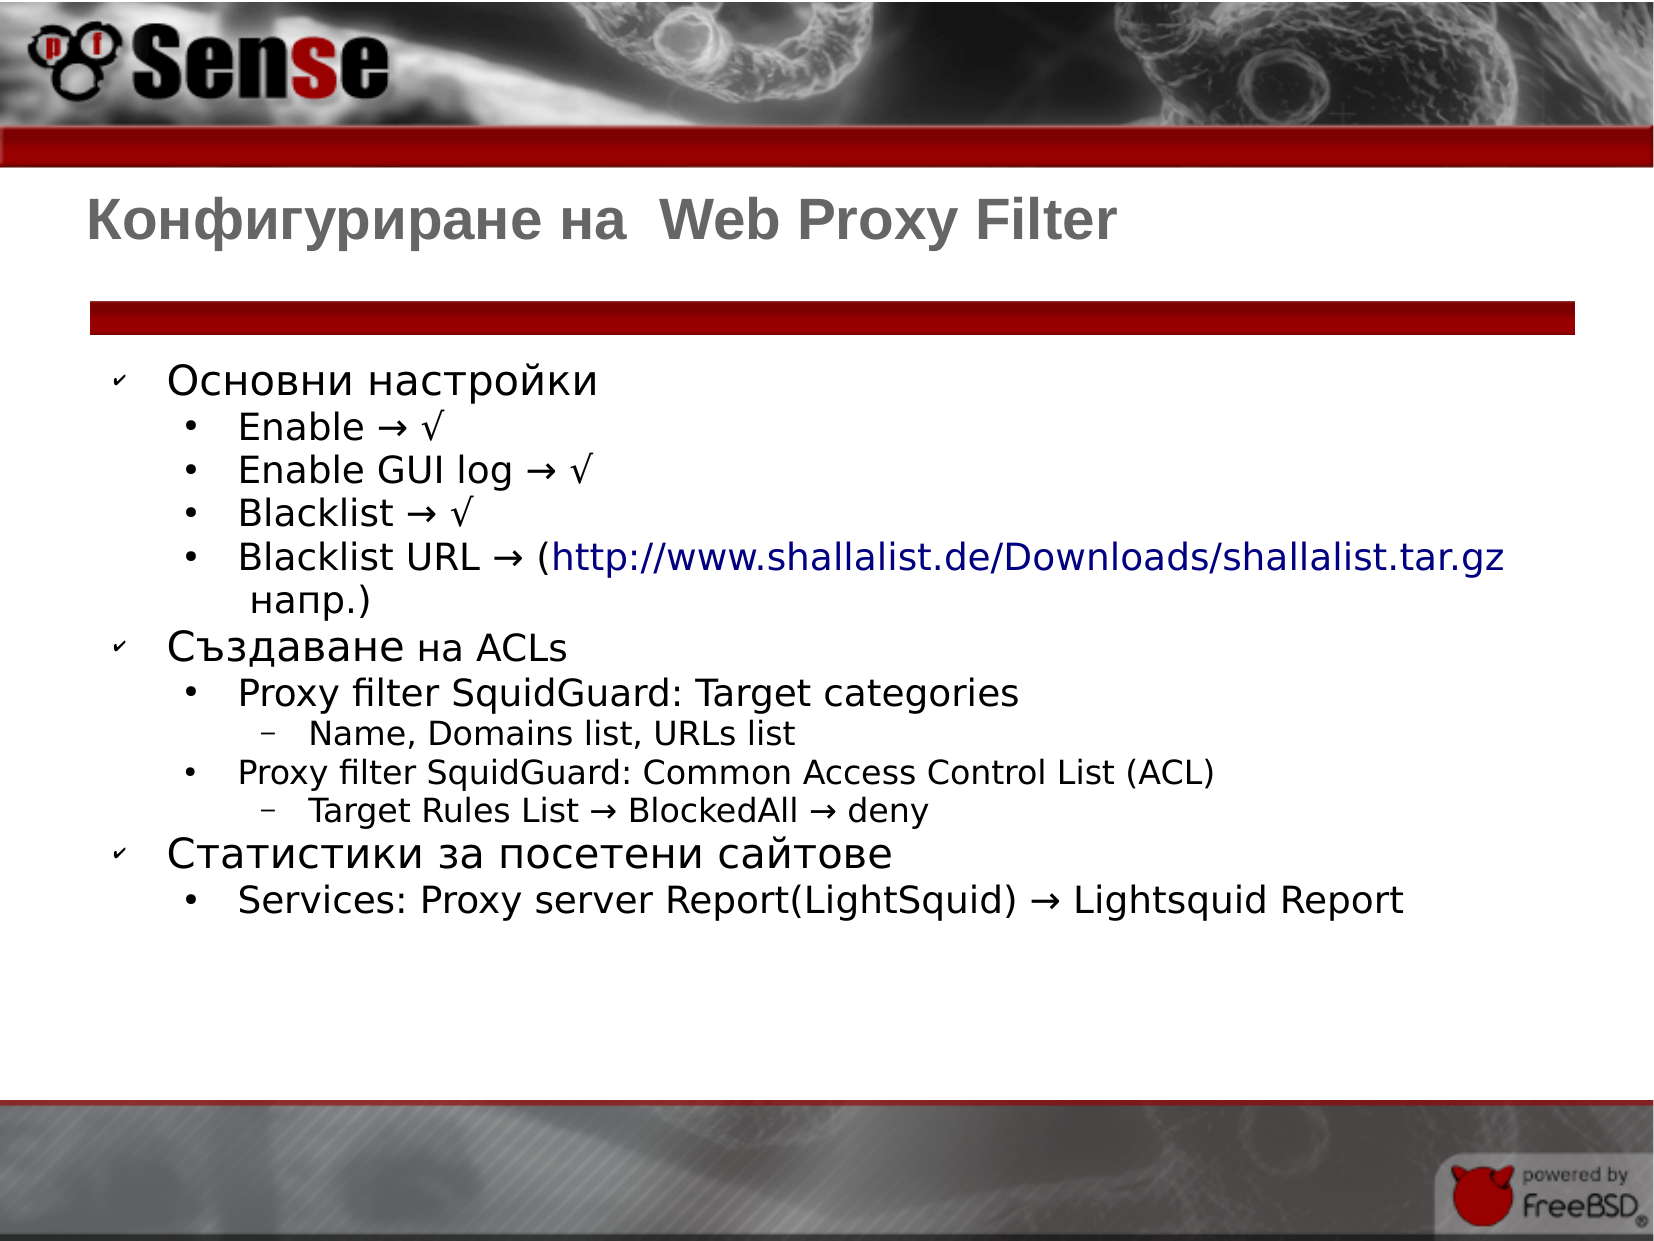

# Конфигуриране на Web Proxy Filter
Основни настройки
Enable → √
Enable GUI log → √
Blacklist → √
Blacklist URL → (http://www.shallalist.de/Downloads/shallalist.tar.gz напр.)
Създаване на ACLs
Proxy filter SquidGuard: Target categories
Name, Domains list, URLs list
Proxy filter SquidGuard: Common Access Control List (ACL)
Target Rules List → BlockedAll → deny
Статистики за посетени сайтове
Services: Proxy server Report(LightSquid) → Lightsquid Report